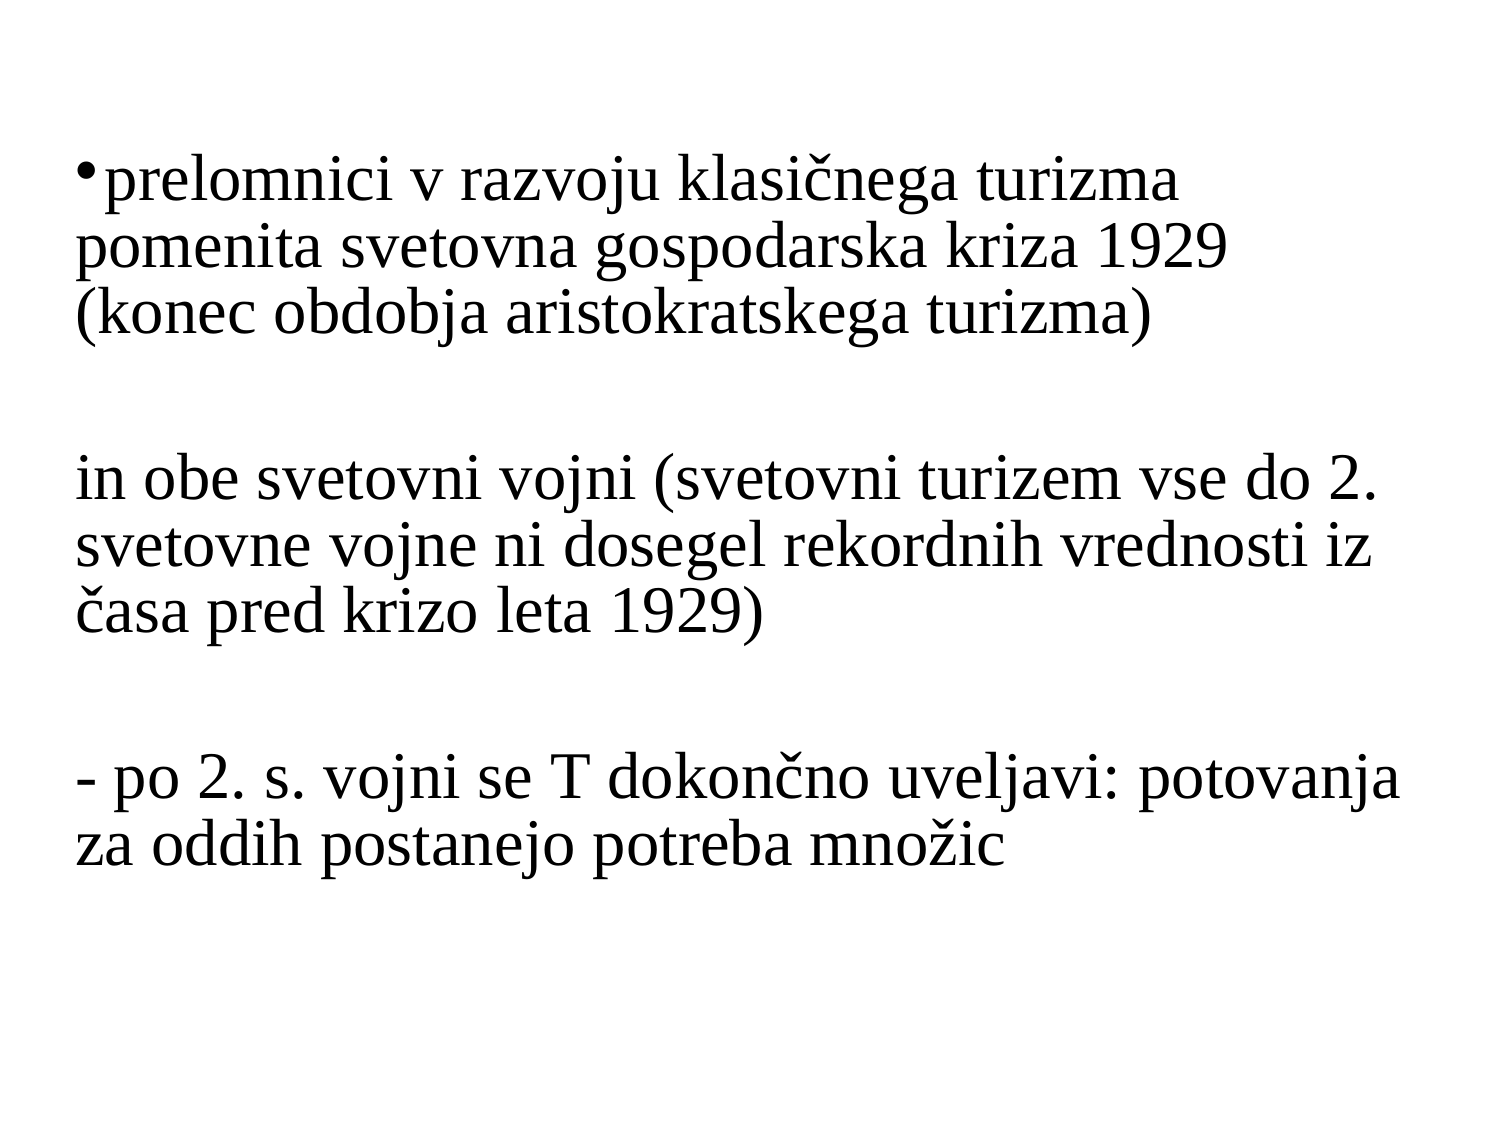

# prelomnici v razvoju klasičnega turizma pomenita svetovna gospodarska kriza 1929 (konec obdobja aristokratskega turizma)‏
in obe svetovni vojni (svetovni turizem vse do 2. svetovne vojne ni dosegel rekordnih vrednosti iz časa pred krizo leta 1929)‏
- po 2. s. vojni se T dokončno uveljavi: potovanja za oddih postanejo potreba množic